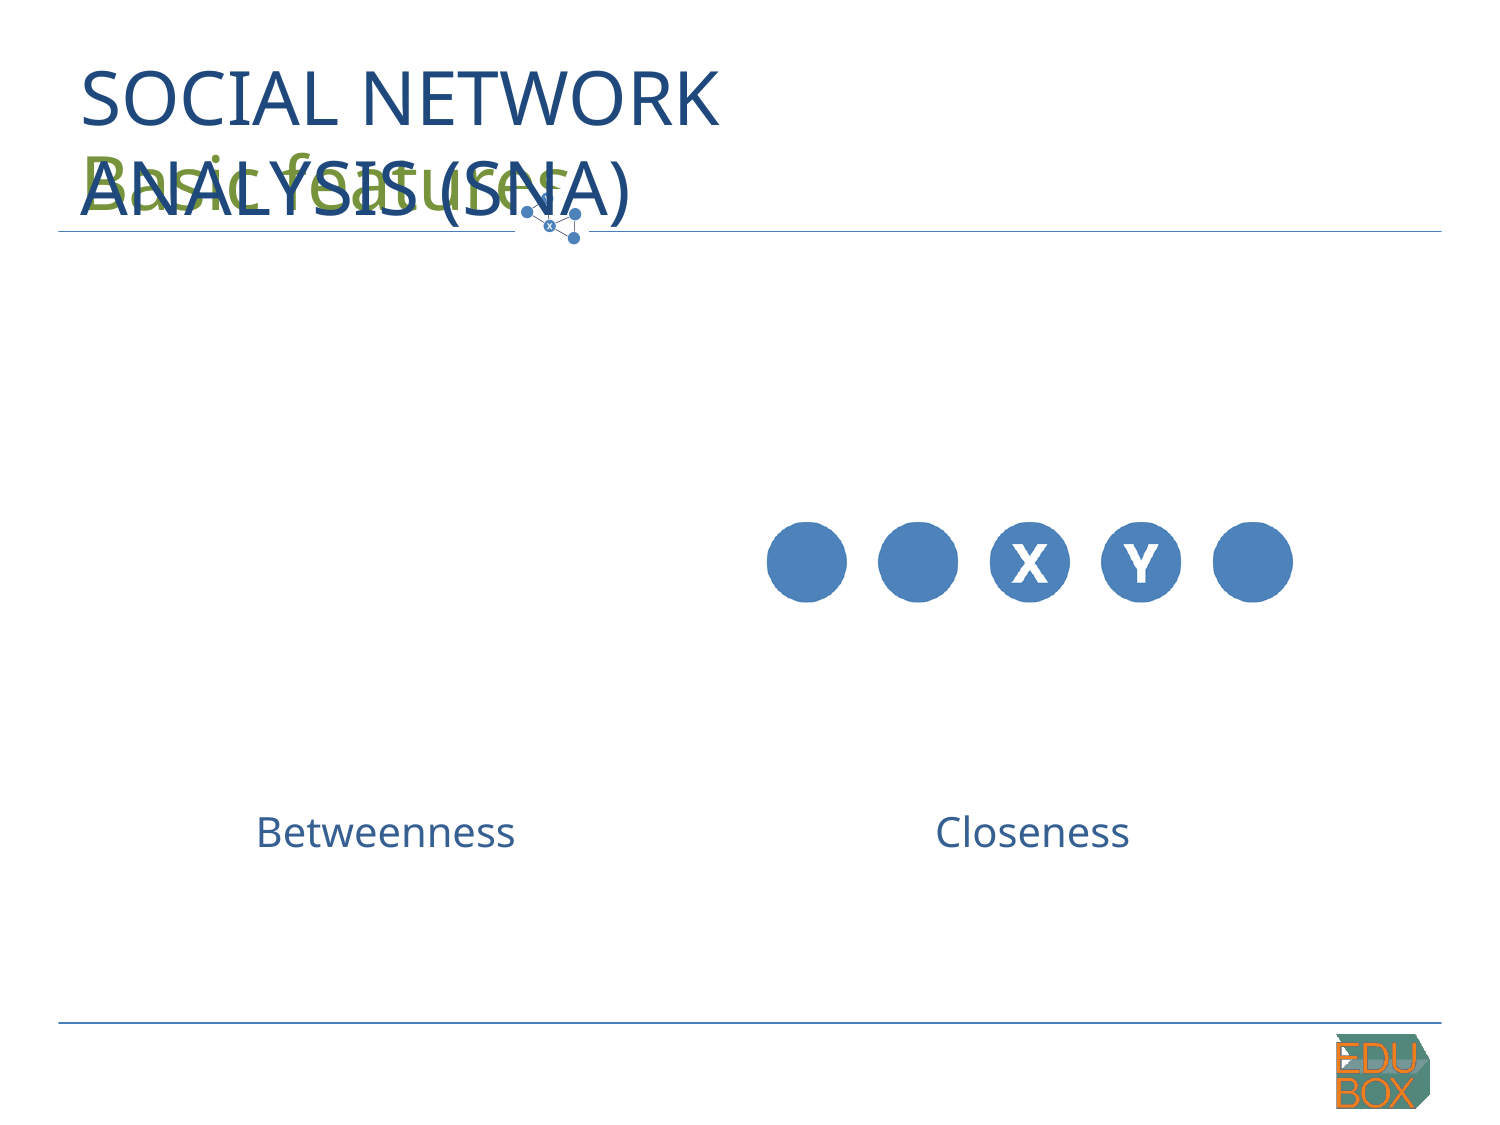

SOCIAL NETWORK ANALYSIS (SNA)
# Basic features
Betweenness
Closeness